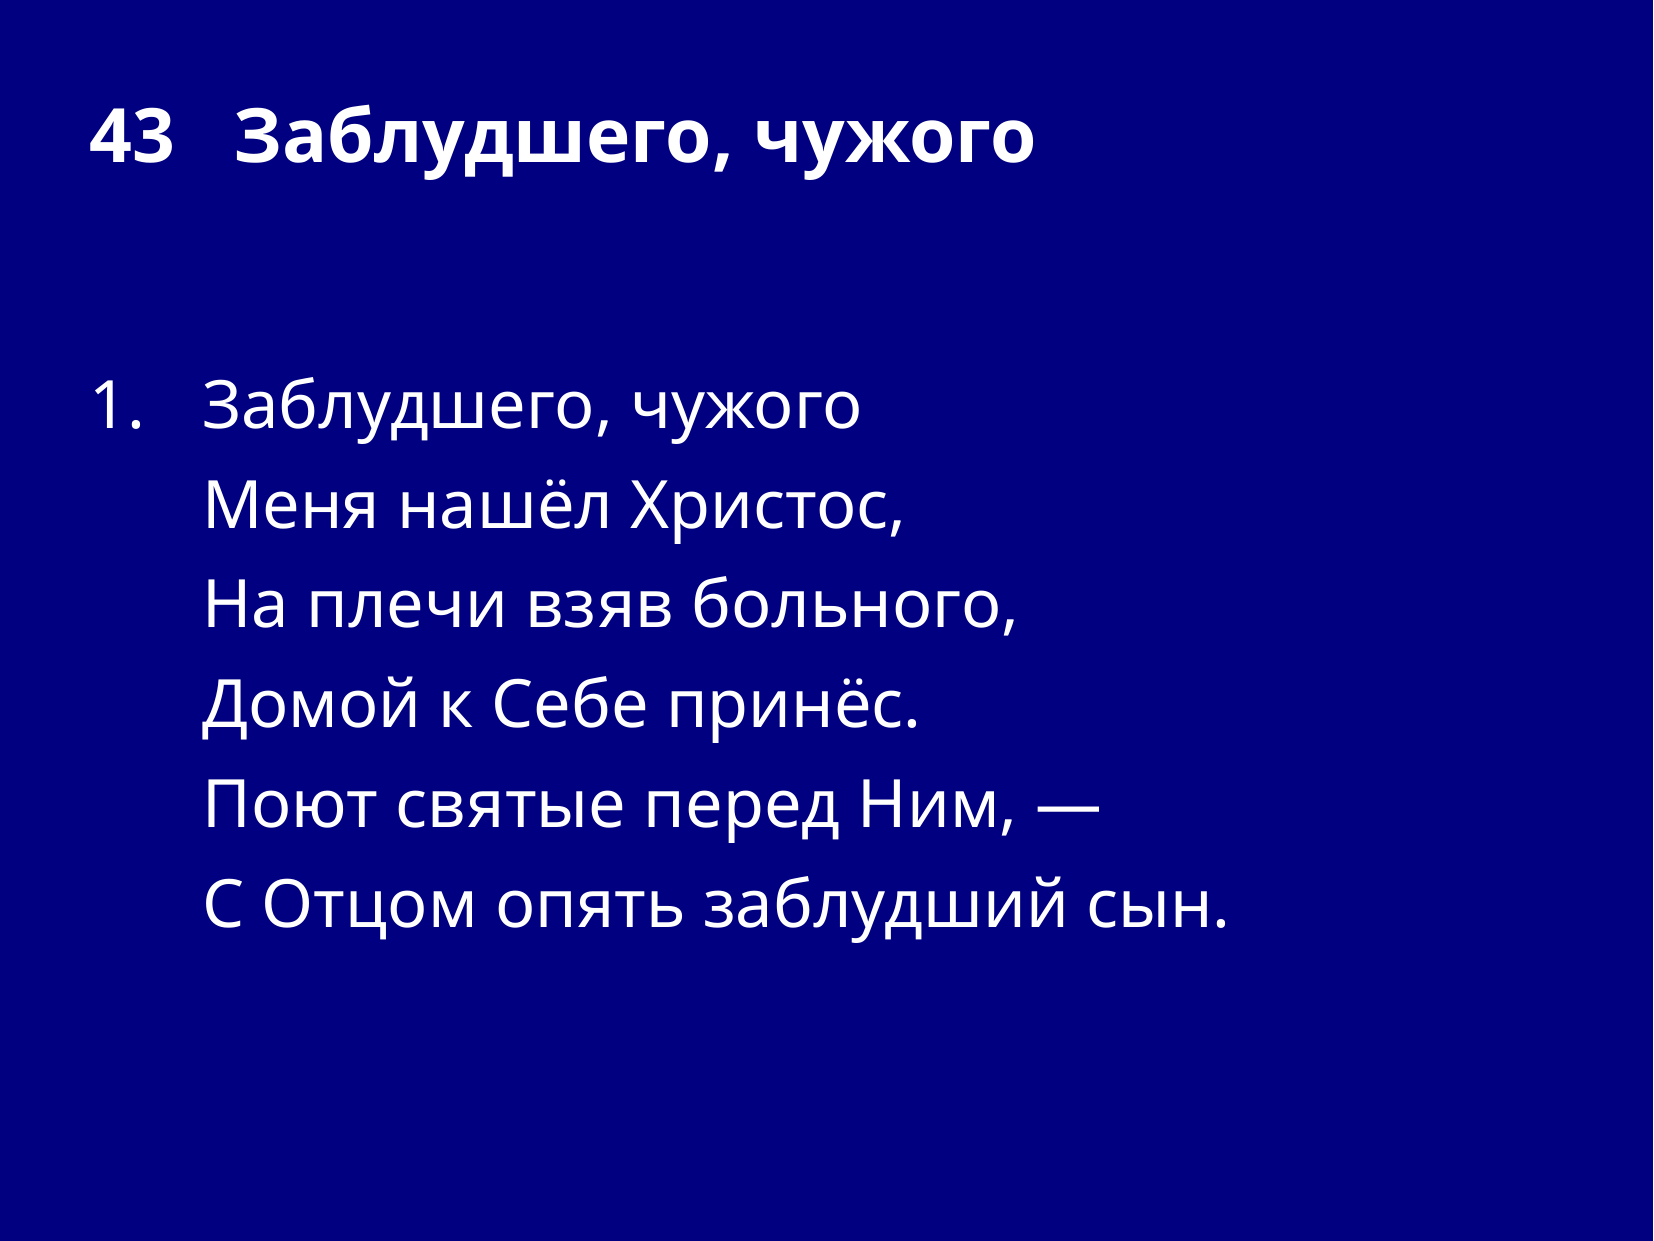

43 Заблудшего, чужого
1.	Заблудшего, чужого
	Меня нашёл Христос,
	На плечи взяв больного,
	Домой к Себе принёс.
	Поют святые перед Ним, —
	С Отцом опять заблудший сын.